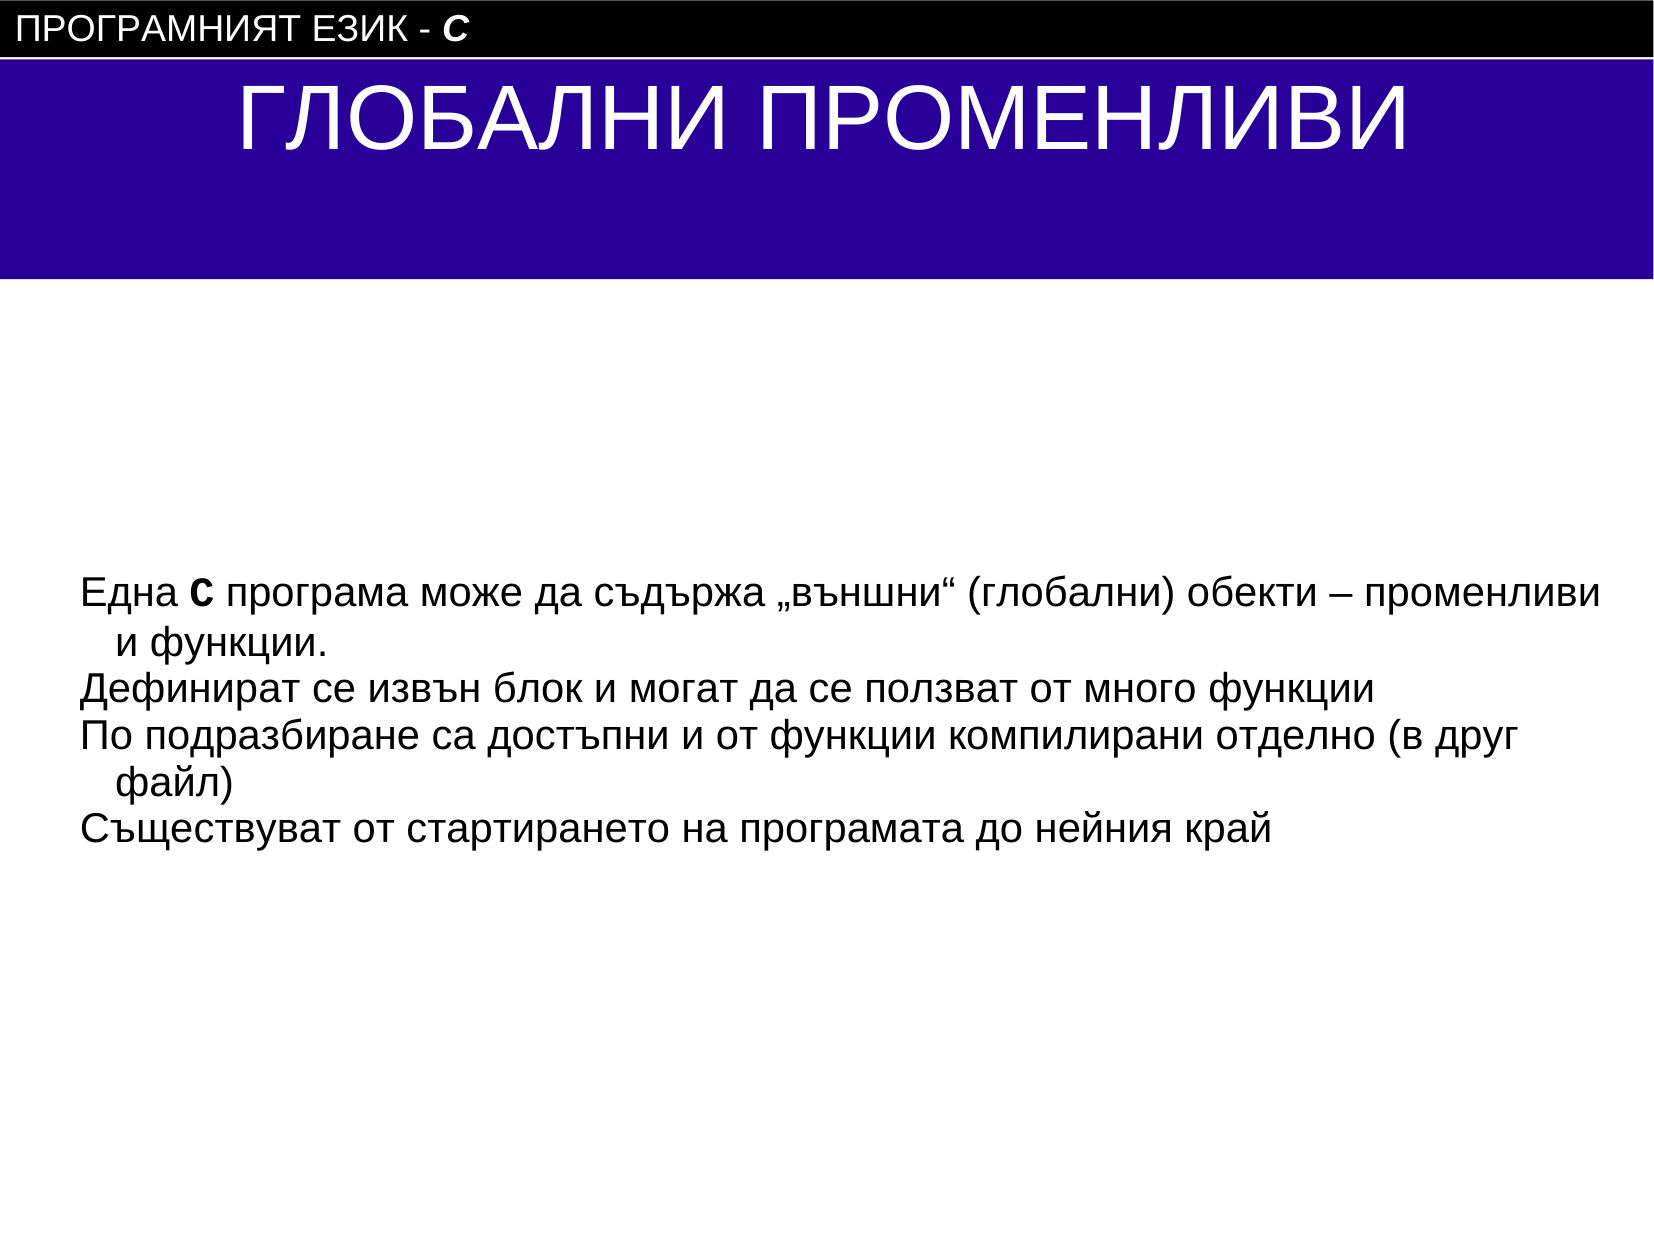

ПРОГРАМНИЯT ЕЗИК - С
			ГЛОБАЛНИ ПРОМЕНЛИВИ
Една C програма може да съдържа „външни“ (глобални) обекти – променливи и функции.
Дефинират се извън блок и могат да се ползват от много функции
По подразбиране са достъпни и от функции компилирани отделно (в друг файл)
Съществуват от стартирането на програмата до нейния край